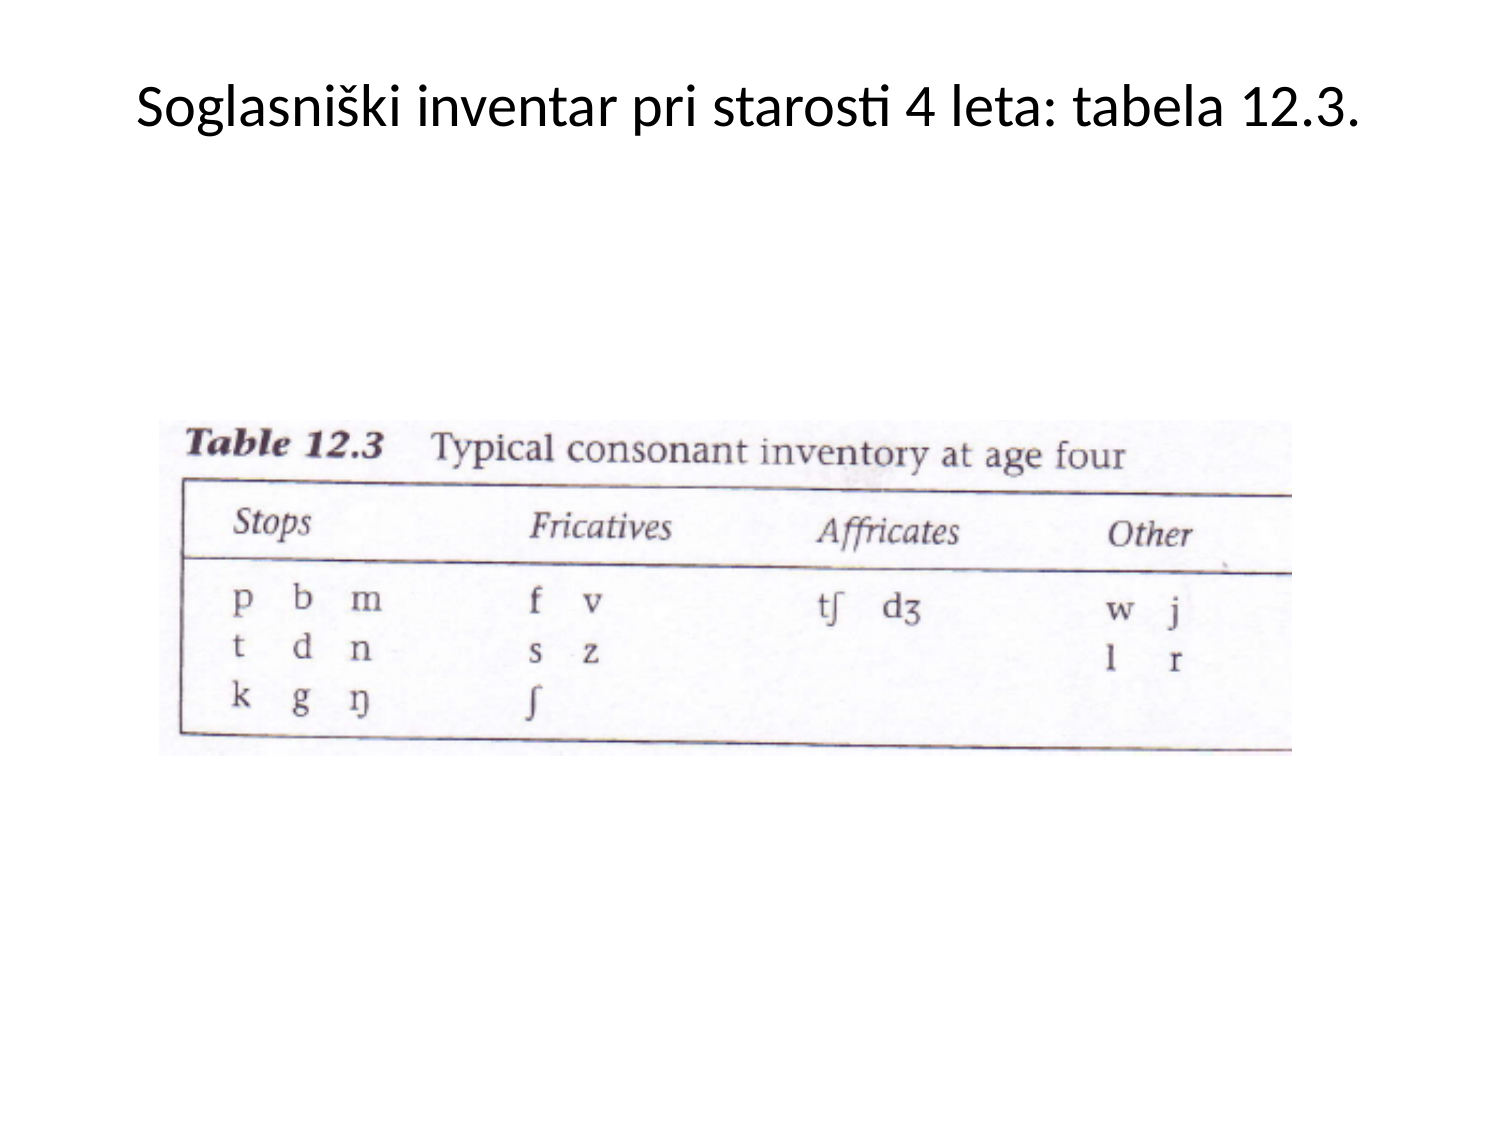

# Soglasniški inventar pri starosti 4 leta: tabela 12.3.